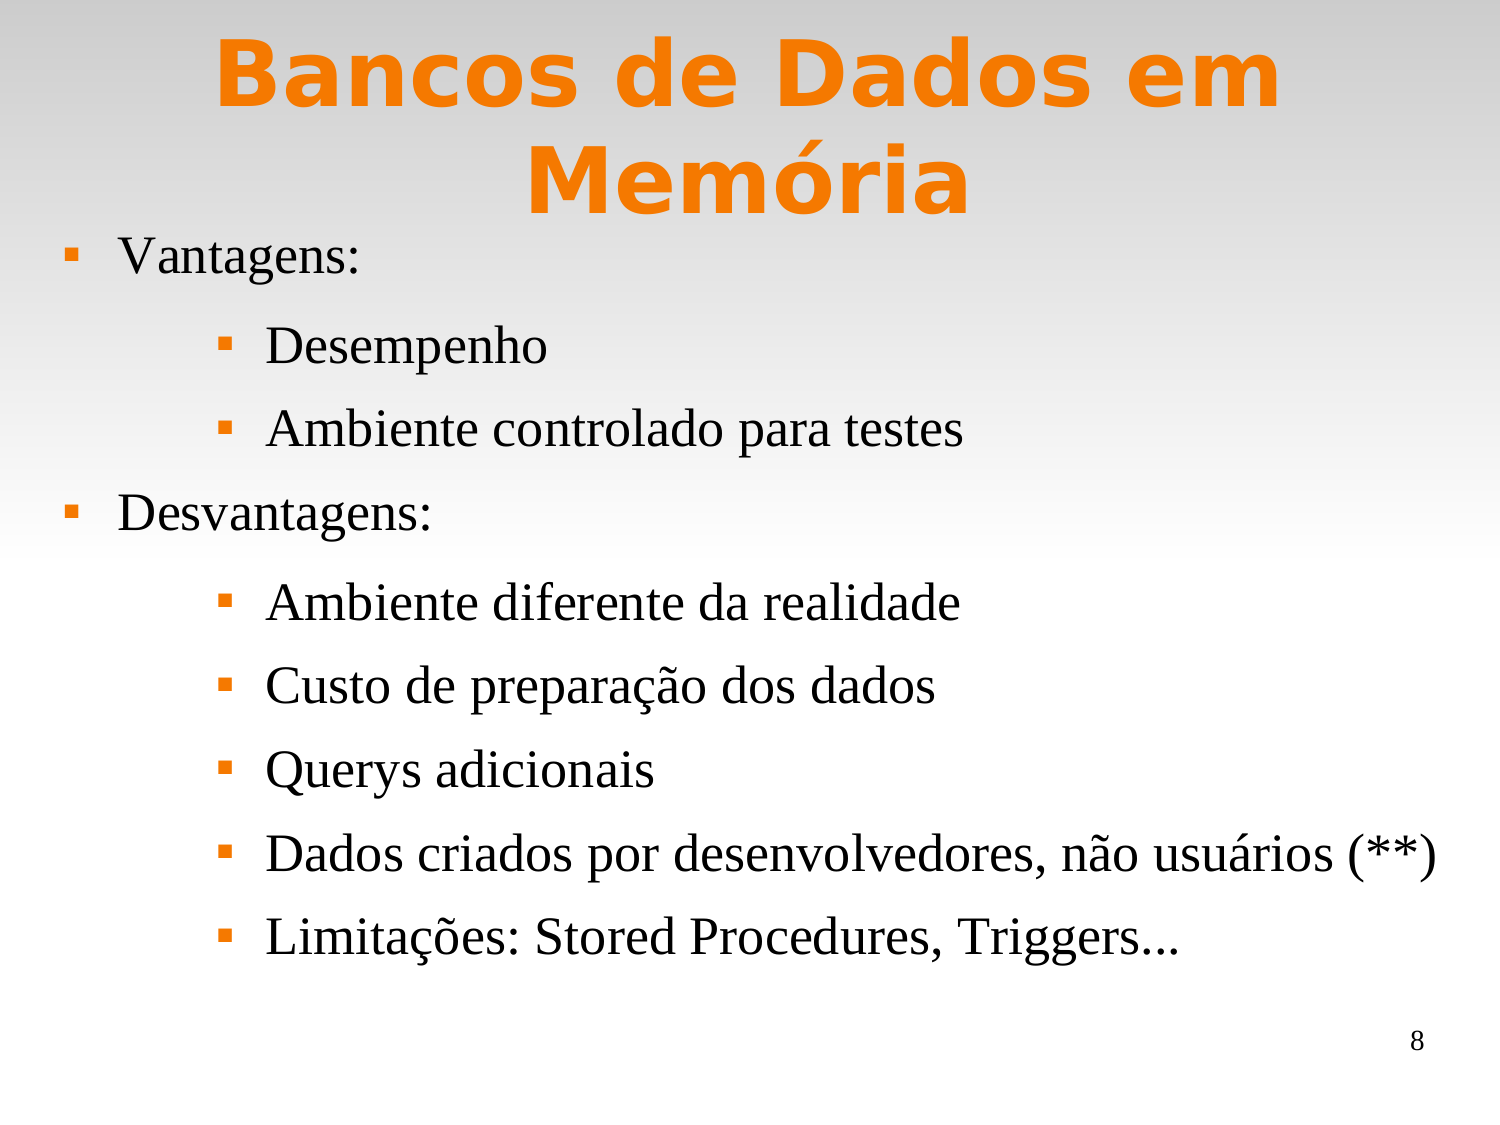

# Bancos de Dados em Memória
Vantagens:
Desempenho
Ambiente controlado para testes
Desvantagens:
Ambiente diferente da realidade
Custo de preparação dos dados
Querys adicionais
Dados criados por desenvolvedores, não usuários (**)
Limitações: Stored Procedures, Triggers...
8